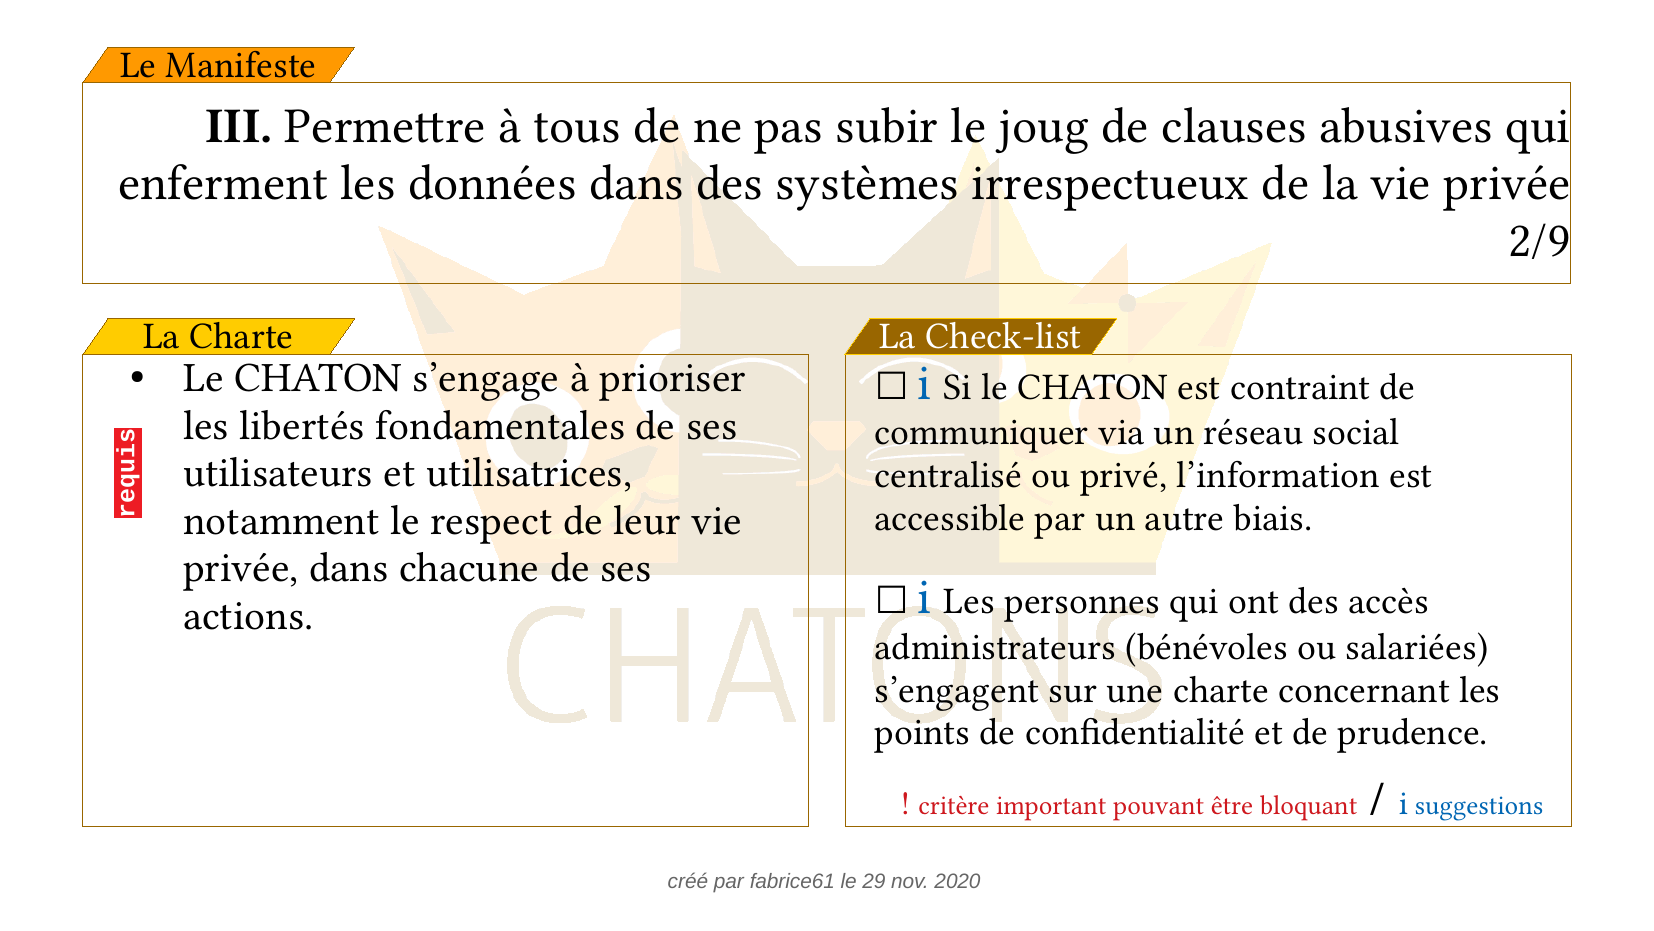

Le Manifeste
# III. Permettre à tous de ne pas subir le joug de clauses abusives qui enferment les données dans des systèmes irrespectueux de la vie privée 2/9
La Charte
La Check-list
Le CHATON s’engage à prioriser les libertés fondamentales de ses utilisateurs et utilisatrices, notamment le respect de leur vie privée, dans chacune de ses actions.
☐ i Si le CHATON est contraint de communiquer via un réseau social centralisé ou privé, l’information est accessible par un autre biais.
☐ i Les personnes qui ont des accès administrateurs (bénévoles ou salariées) s’engagent sur une charte concernant les points de confidentialité et de prudence.
requis